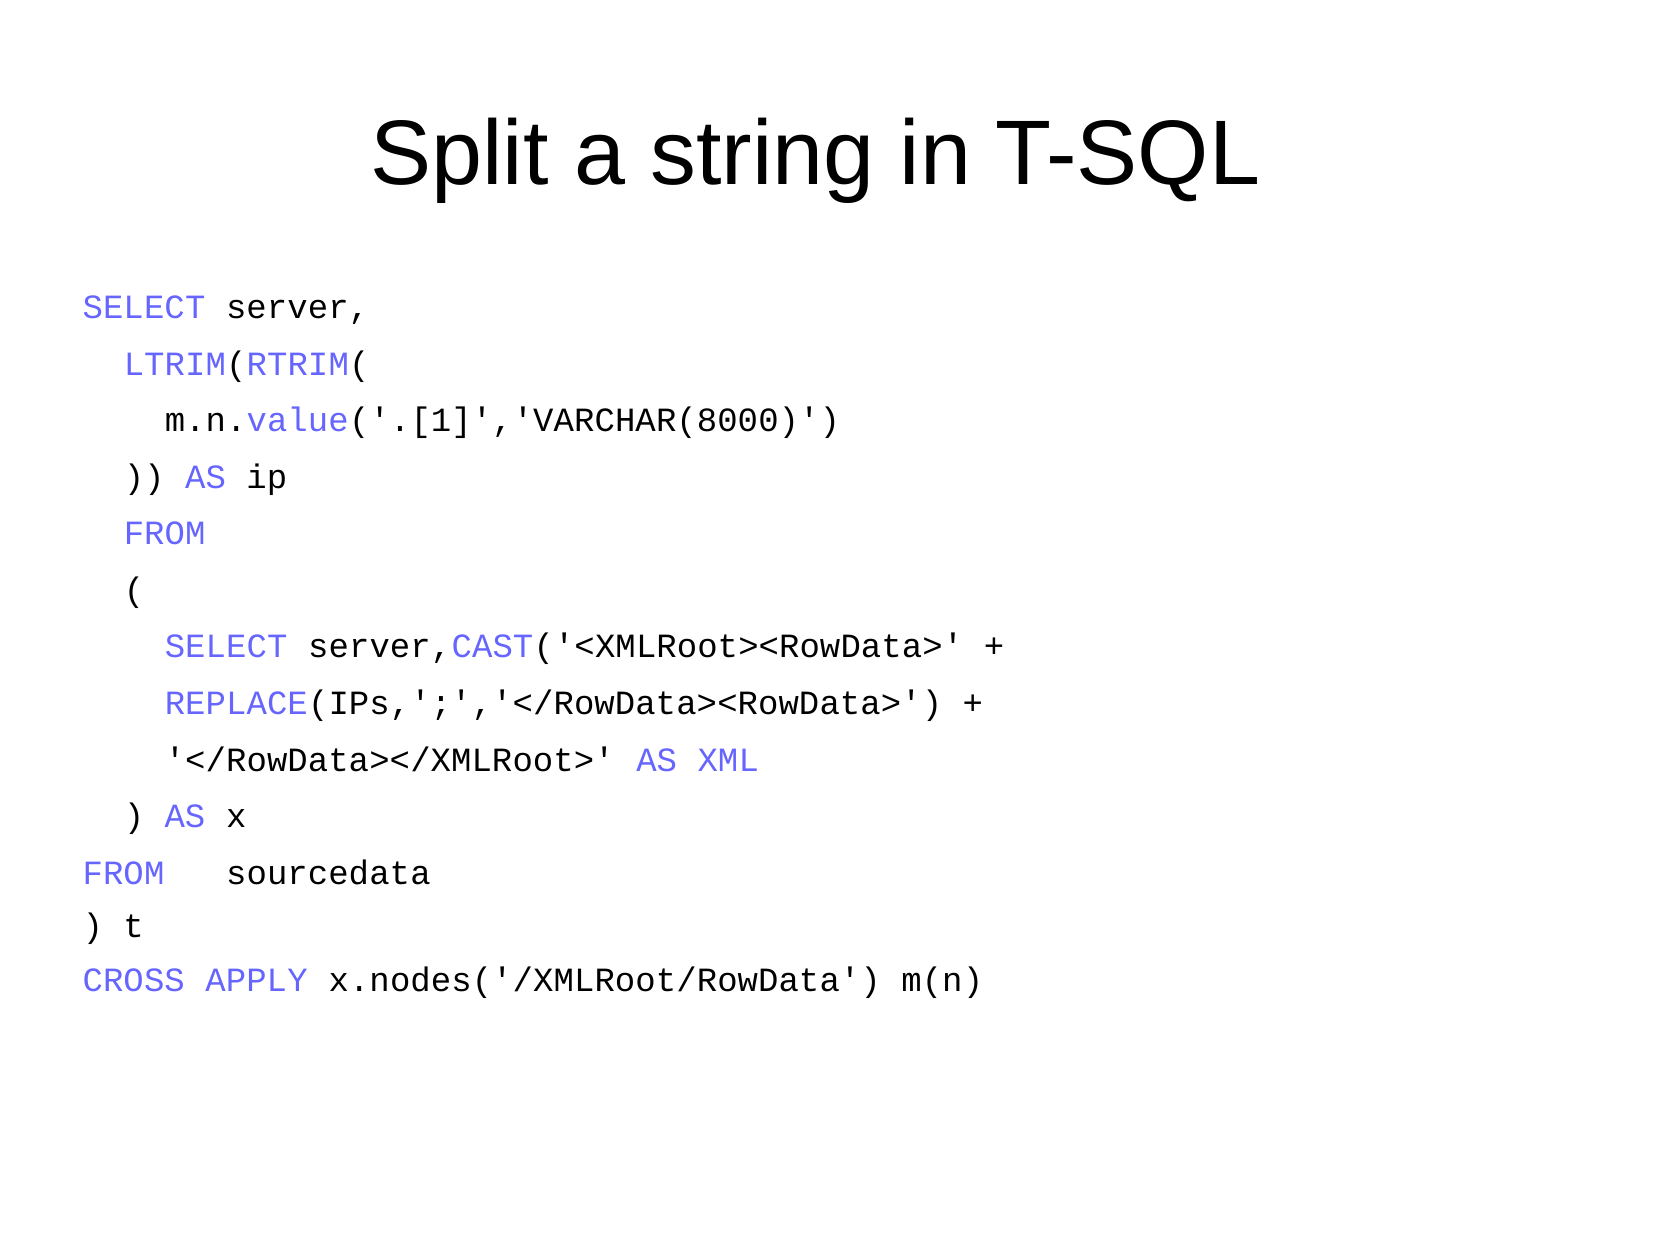

# Split a string in T-SQL
SELECT server,
 LTRIM(RTRIM(
 m.n.value('.[1]','VARCHAR(8000)')
 )) AS ip
 FROM
 (
 SELECT server,CAST('<XMLRoot><RowData>' +
 REPLACE(IPs,';','</RowData><RowData>') +
 '</RowData></XMLRoot>' AS XML
 ) AS x
FROM sourcedata
) t
CROSS APPLY x.nodes('/XMLRoot/RowData') m(n)